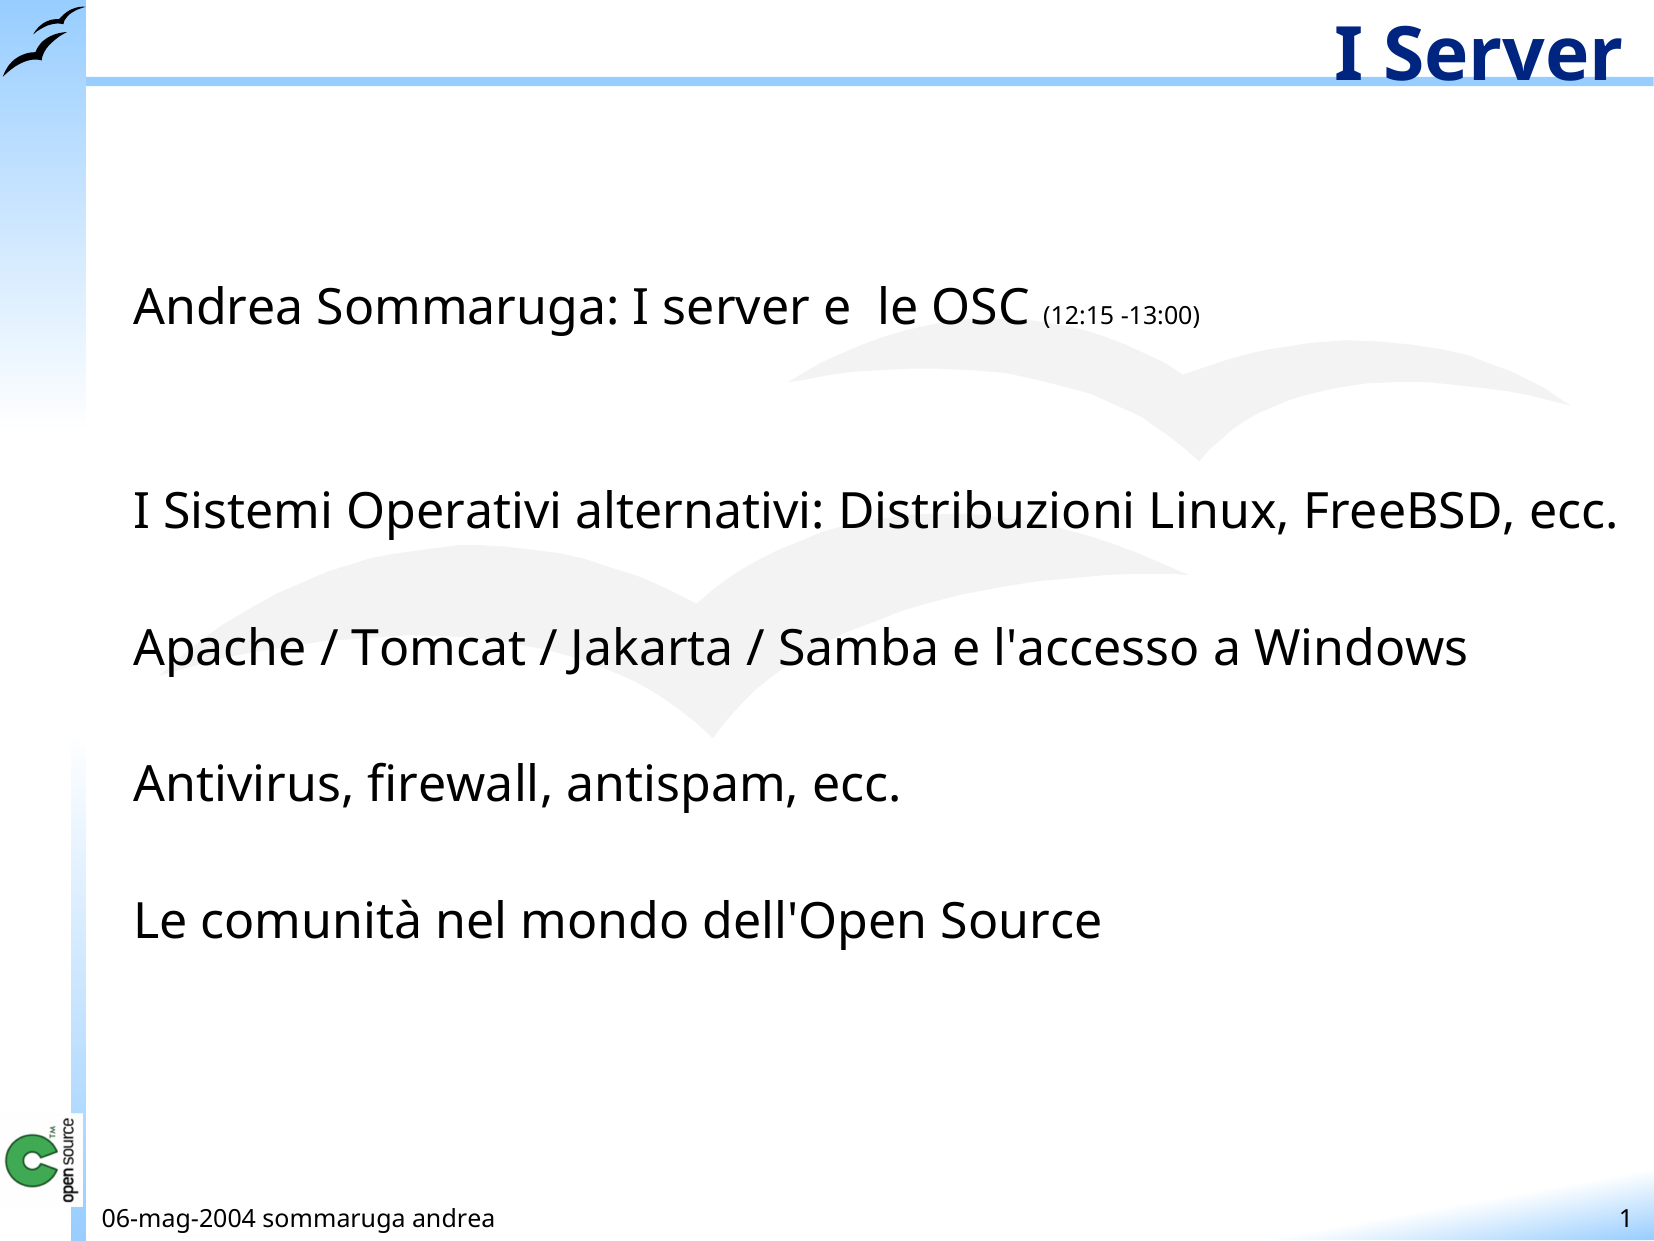

# I Server
Andrea Sommaruga: I server e le OSC (12:15 -13:00)
I Sistemi Operativi alternativi: Distribuzioni Linux, FreeBSD, ecc.
Apache / Tomcat / Jakarta / Samba e l'accesso a Windows
Antivirus, firewall, antispam, ecc.
Le comunità nel mondo dell'Open Source